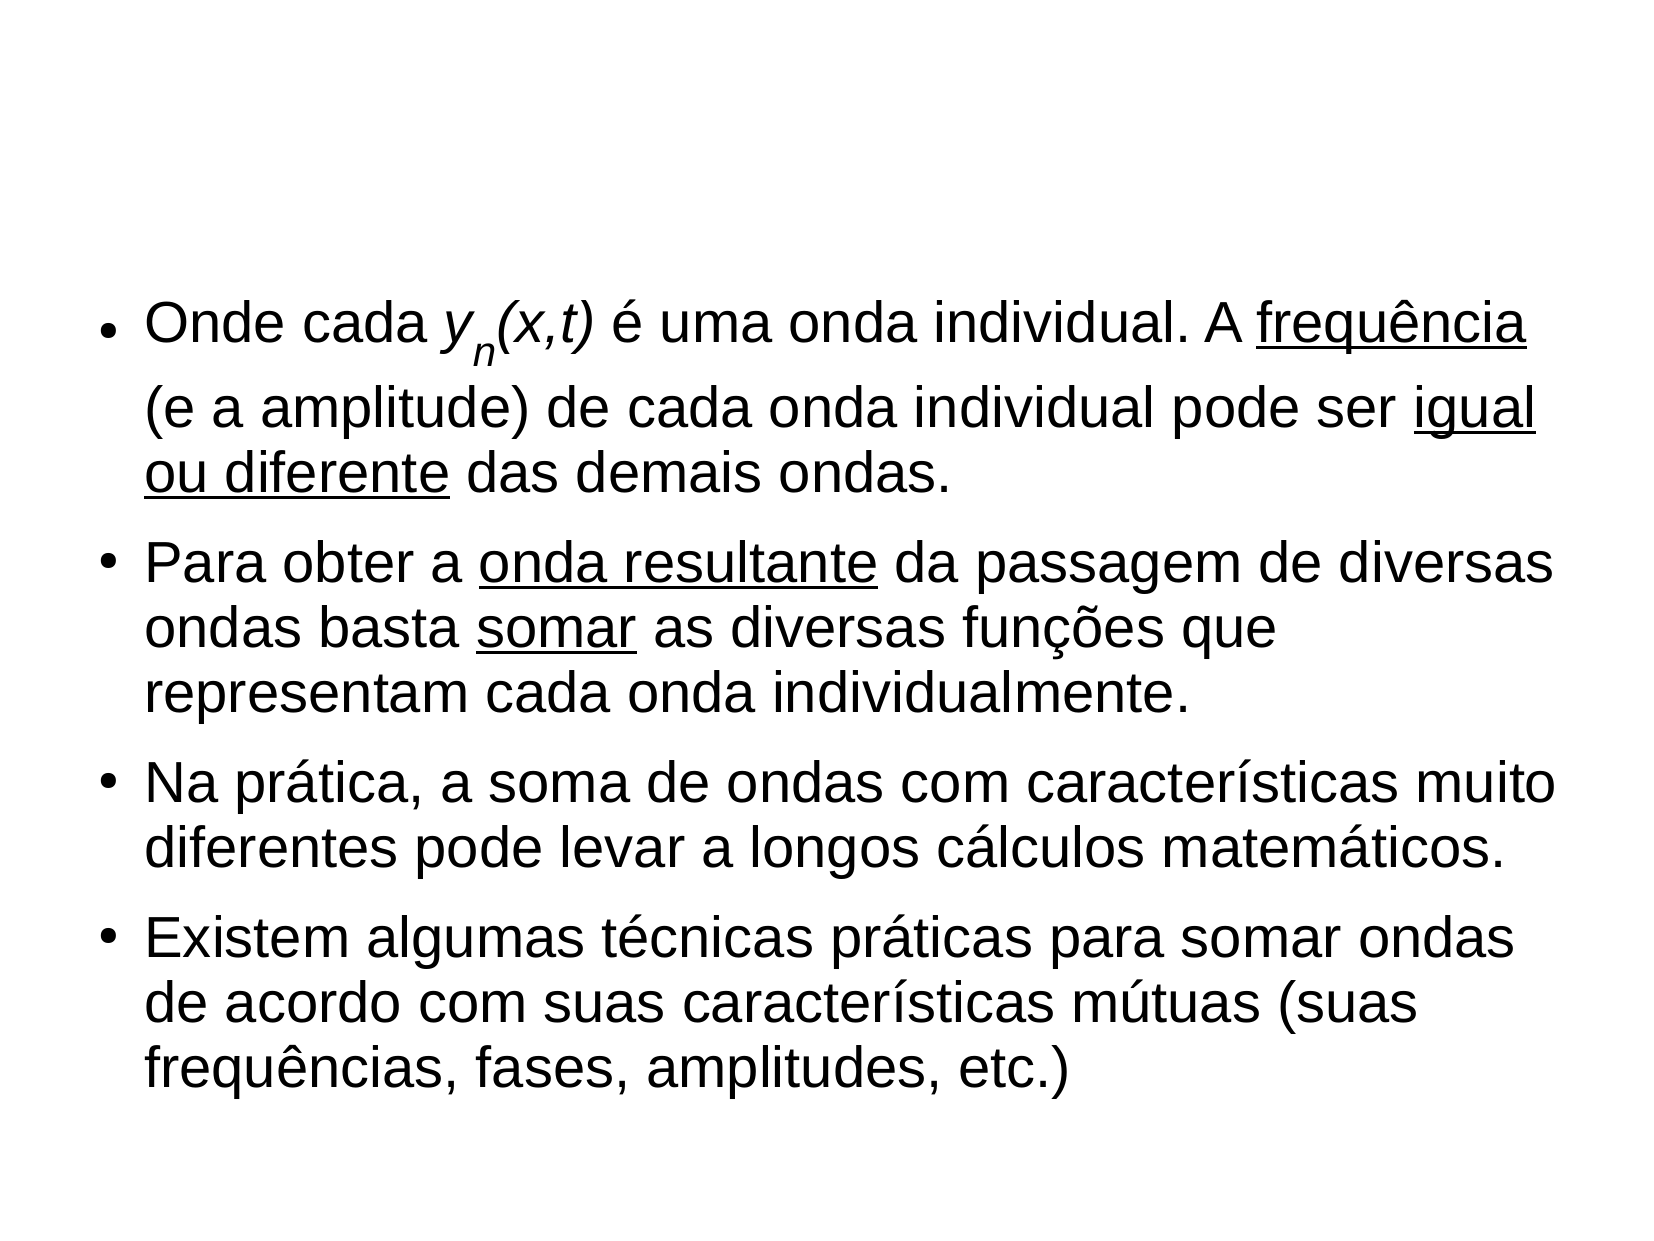

#
Onde cada yn(x,t) é uma onda individual. A frequência (e a amplitude) de cada onda individual pode ser igual ou diferente das demais ondas.
Para obter a onda resultante da passagem de diversas ondas basta somar as diversas funções que representam cada onda individualmente.
Na prática, a soma de ondas com características muito diferentes pode levar a longos cálculos matemáticos.
Existem algumas técnicas práticas para somar ondas de acordo com suas características mútuas (suas frequências, fases, amplitudes, etc.)